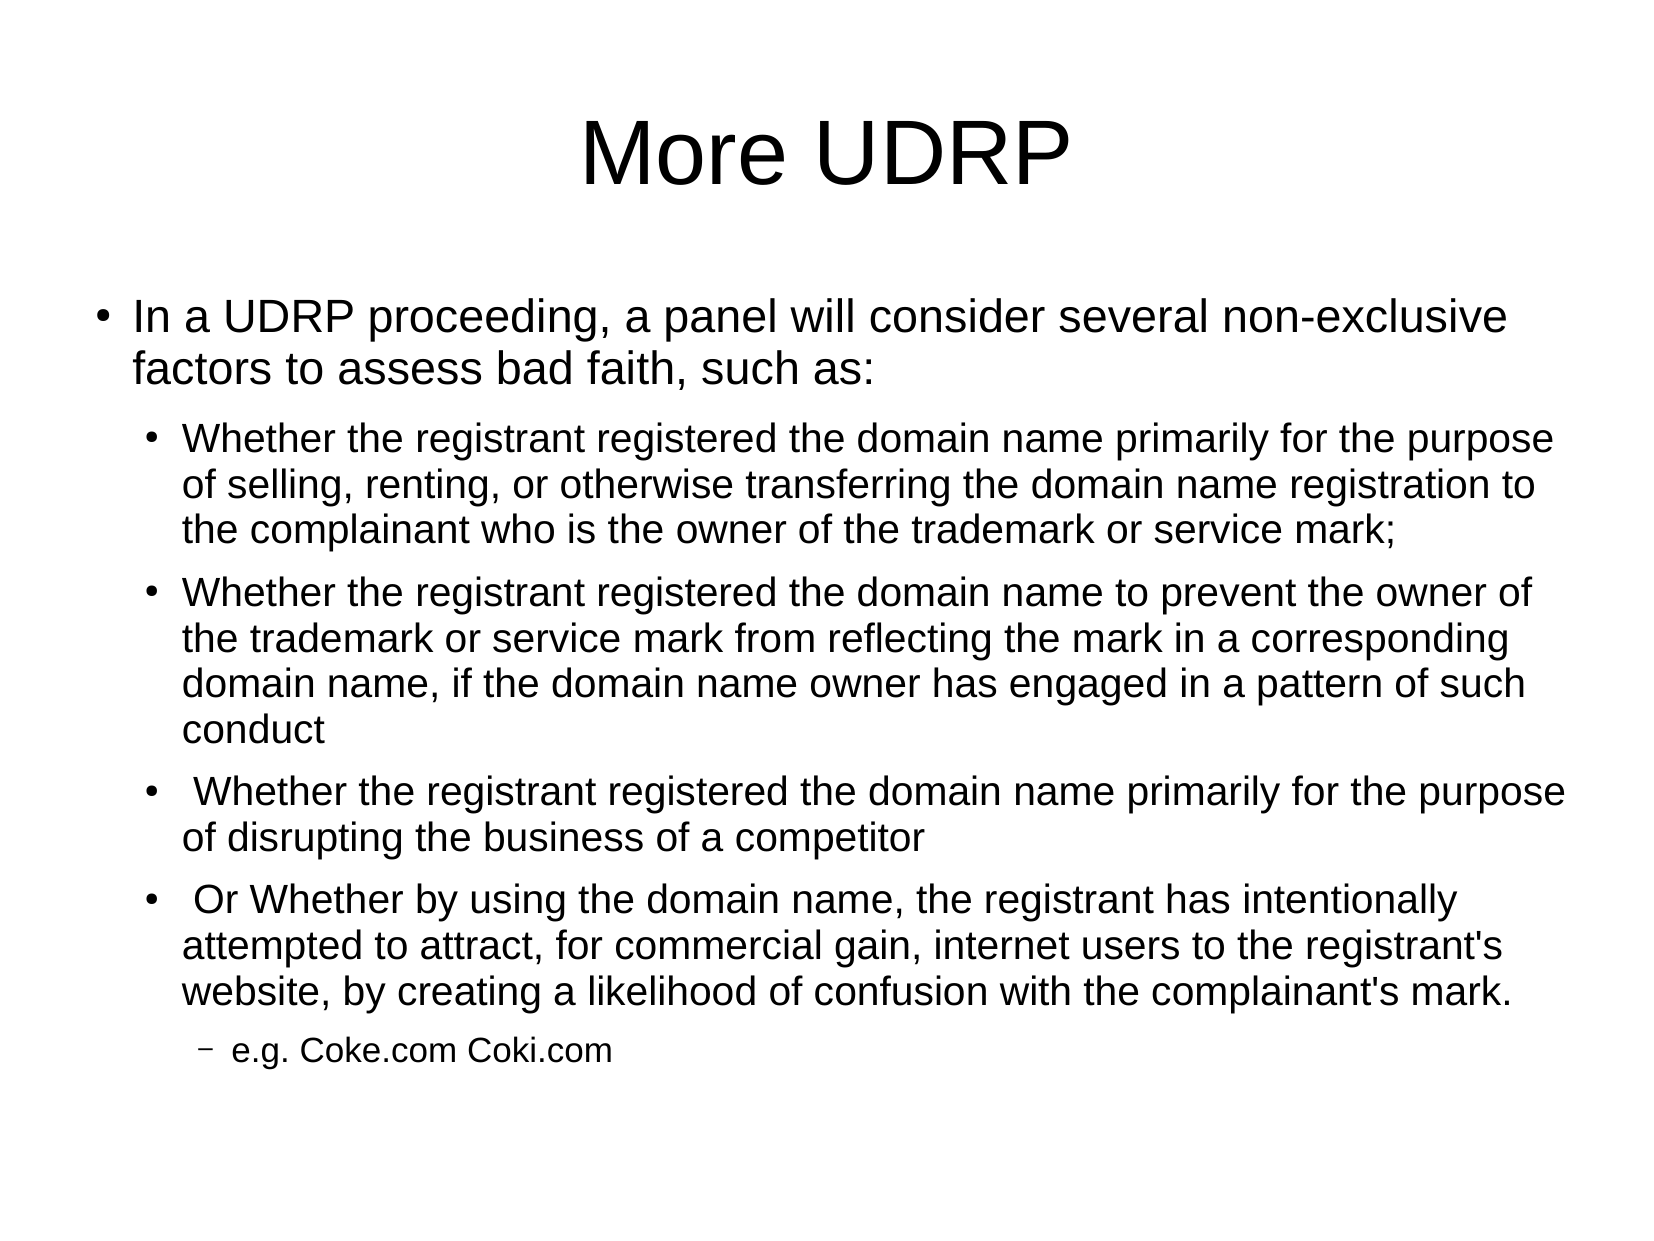

# More UDRP
In a UDRP proceeding, a panel will consider several non-exclusive factors to assess bad faith, such as:
Whether the registrant registered the domain name primarily for the purpose of selling, renting, or otherwise transferring the domain name registration to the complainant who is the owner of the trademark or service mark;
Whether the registrant registered the domain name to prevent the owner of the trademark or service mark from reflecting the mark in a corresponding domain name, if the domain name owner has engaged in a pattern of such conduct
 Whether the registrant registered the domain name primarily for the purpose of disrupting the business of a competitor
 Or Whether by using the domain name, the registrant has intentionally attempted to attract, for commercial gain, internet users to the registrant's website, by creating a likelihood of confusion with the complainant's mark.
e.g. Coke.com Coki.com